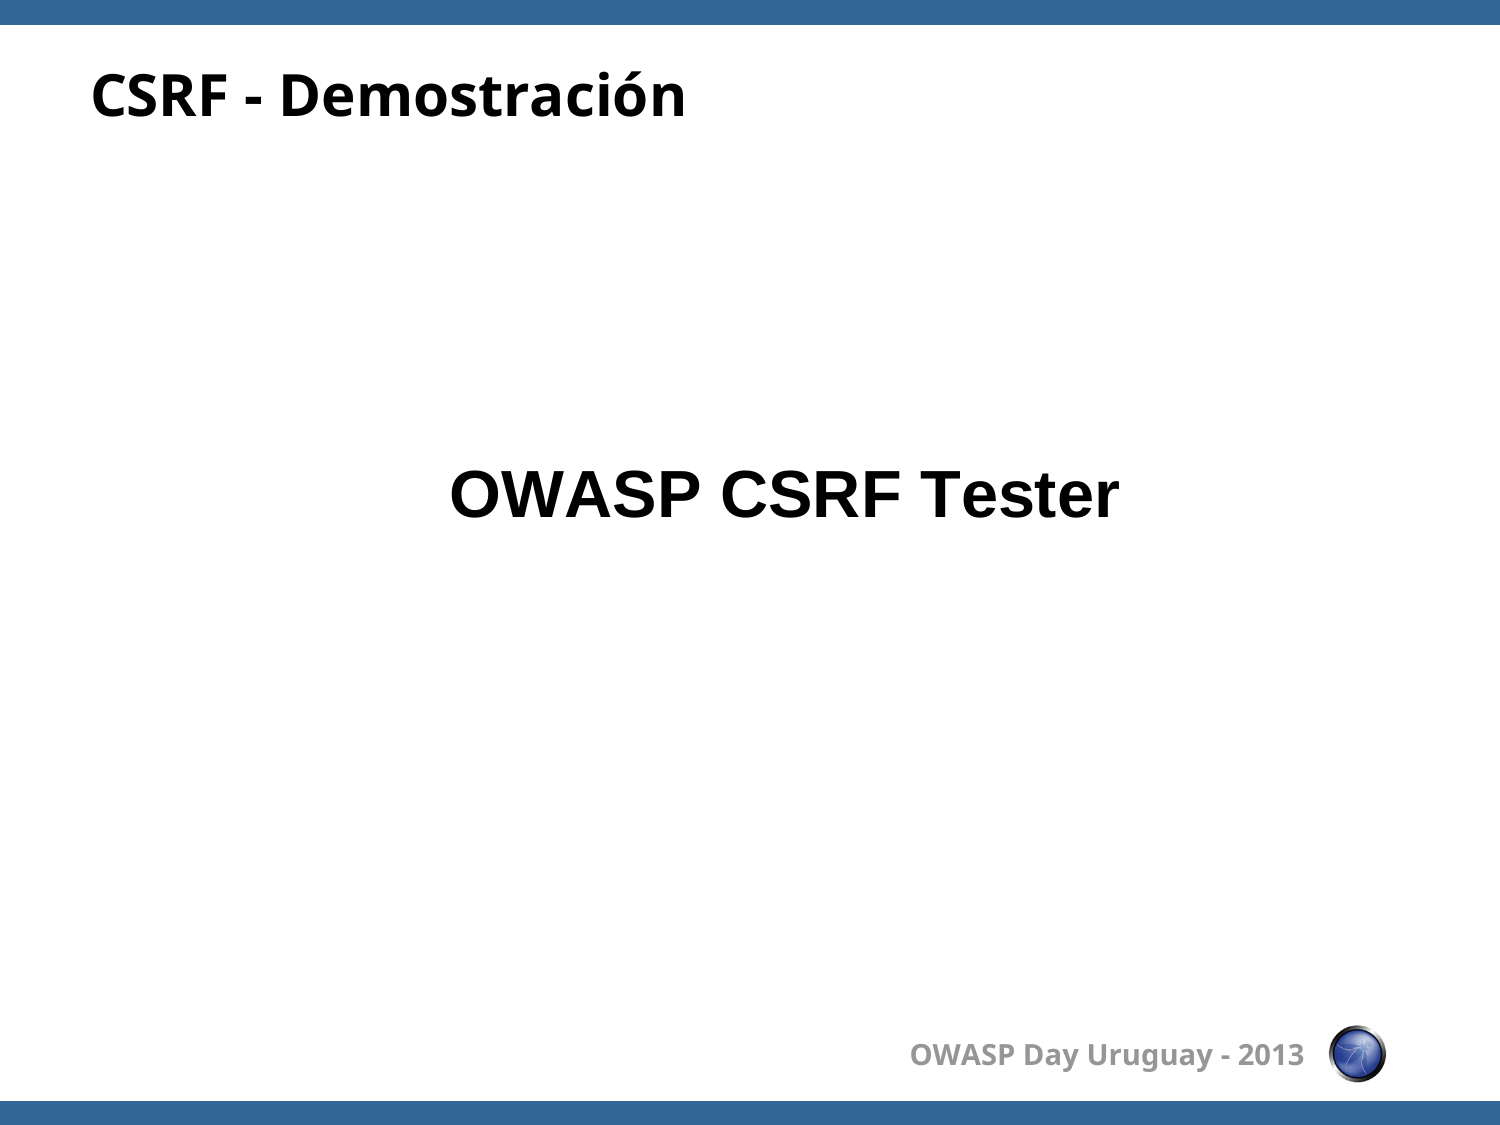

# CSRF - Demostración
OWASP CSRF Tester